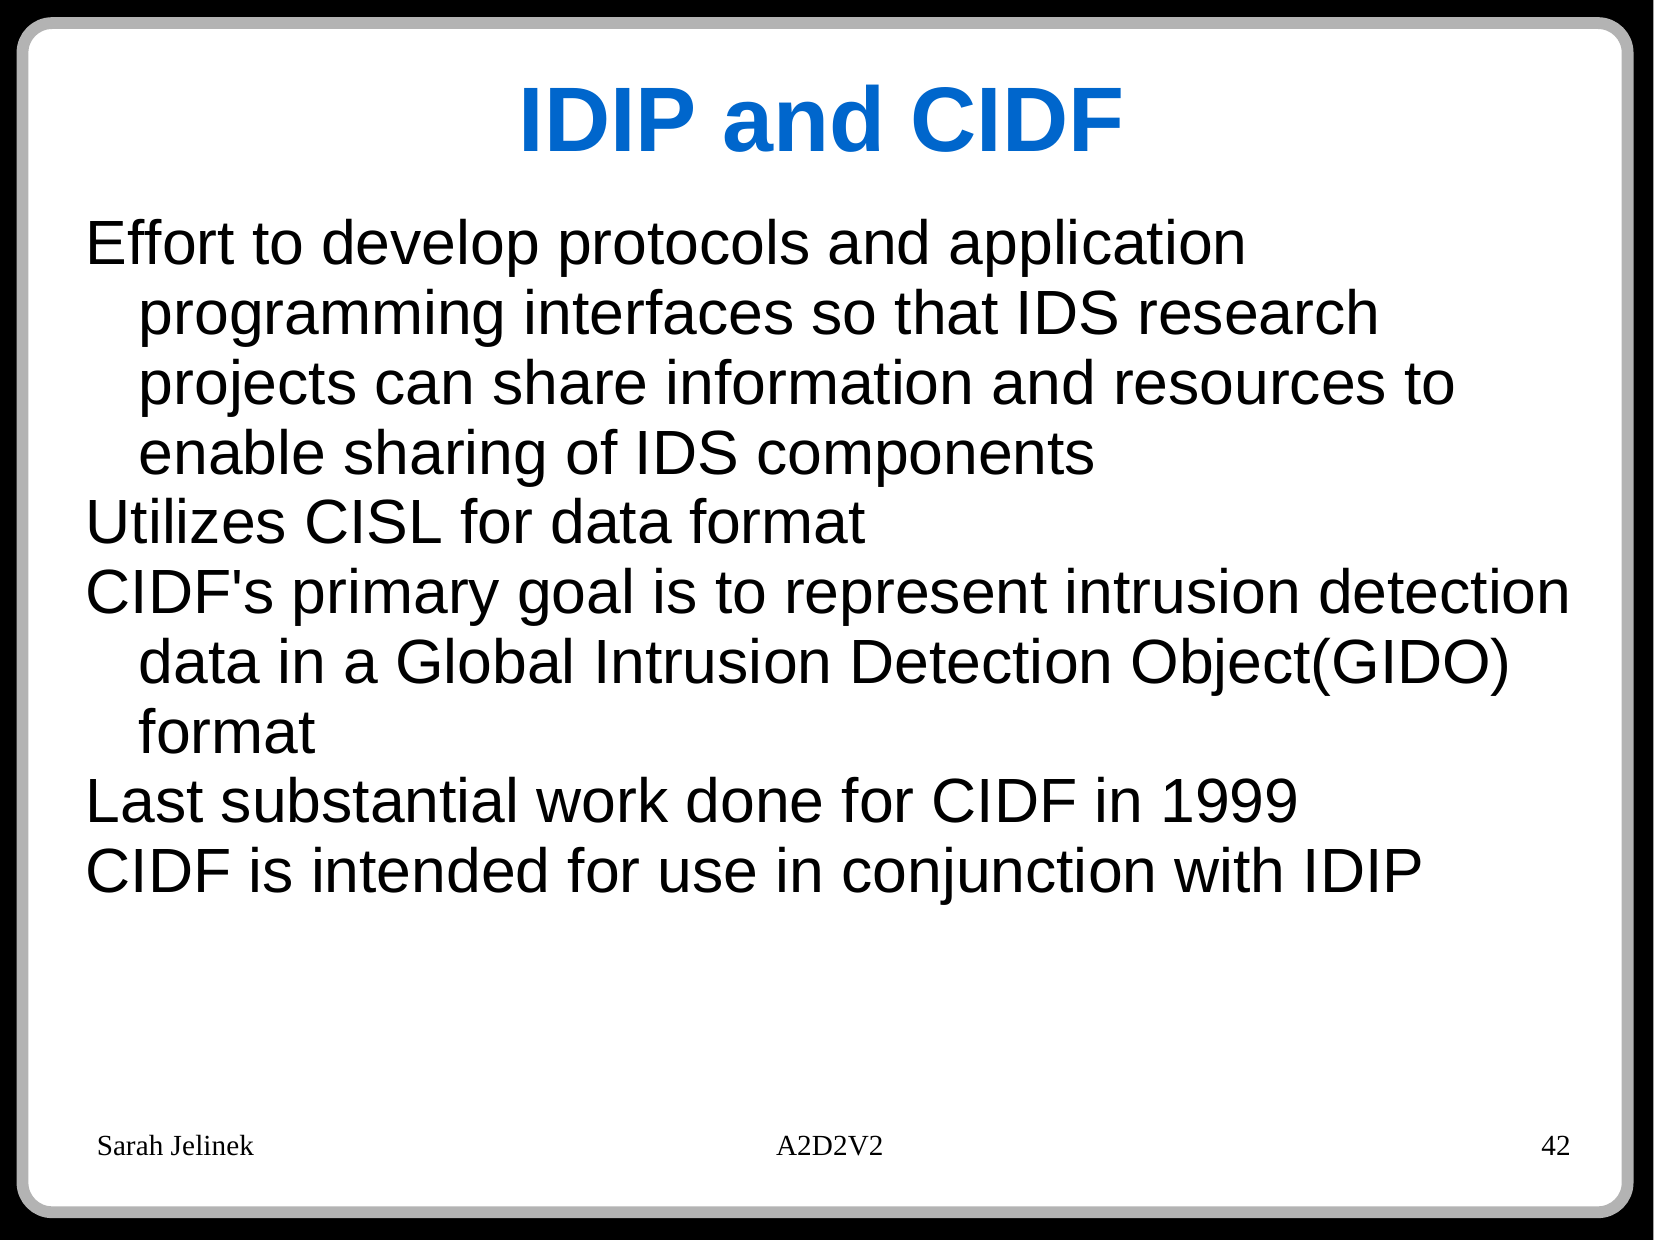

# IDIP and CIDF
Effort to develop protocols and application programming interfaces so that IDS research projects can share information and resources to enable sharing of IDS components
Utilizes CISL for data format
CIDF's primary goal is to represent intrusion detection data in a Global Intrusion Detection Object(GIDO) format
Last substantial work done for CIDF in 1999
CIDF is intended for use in conjunction with IDIP
Sarah Jelinek A2D2V2
42